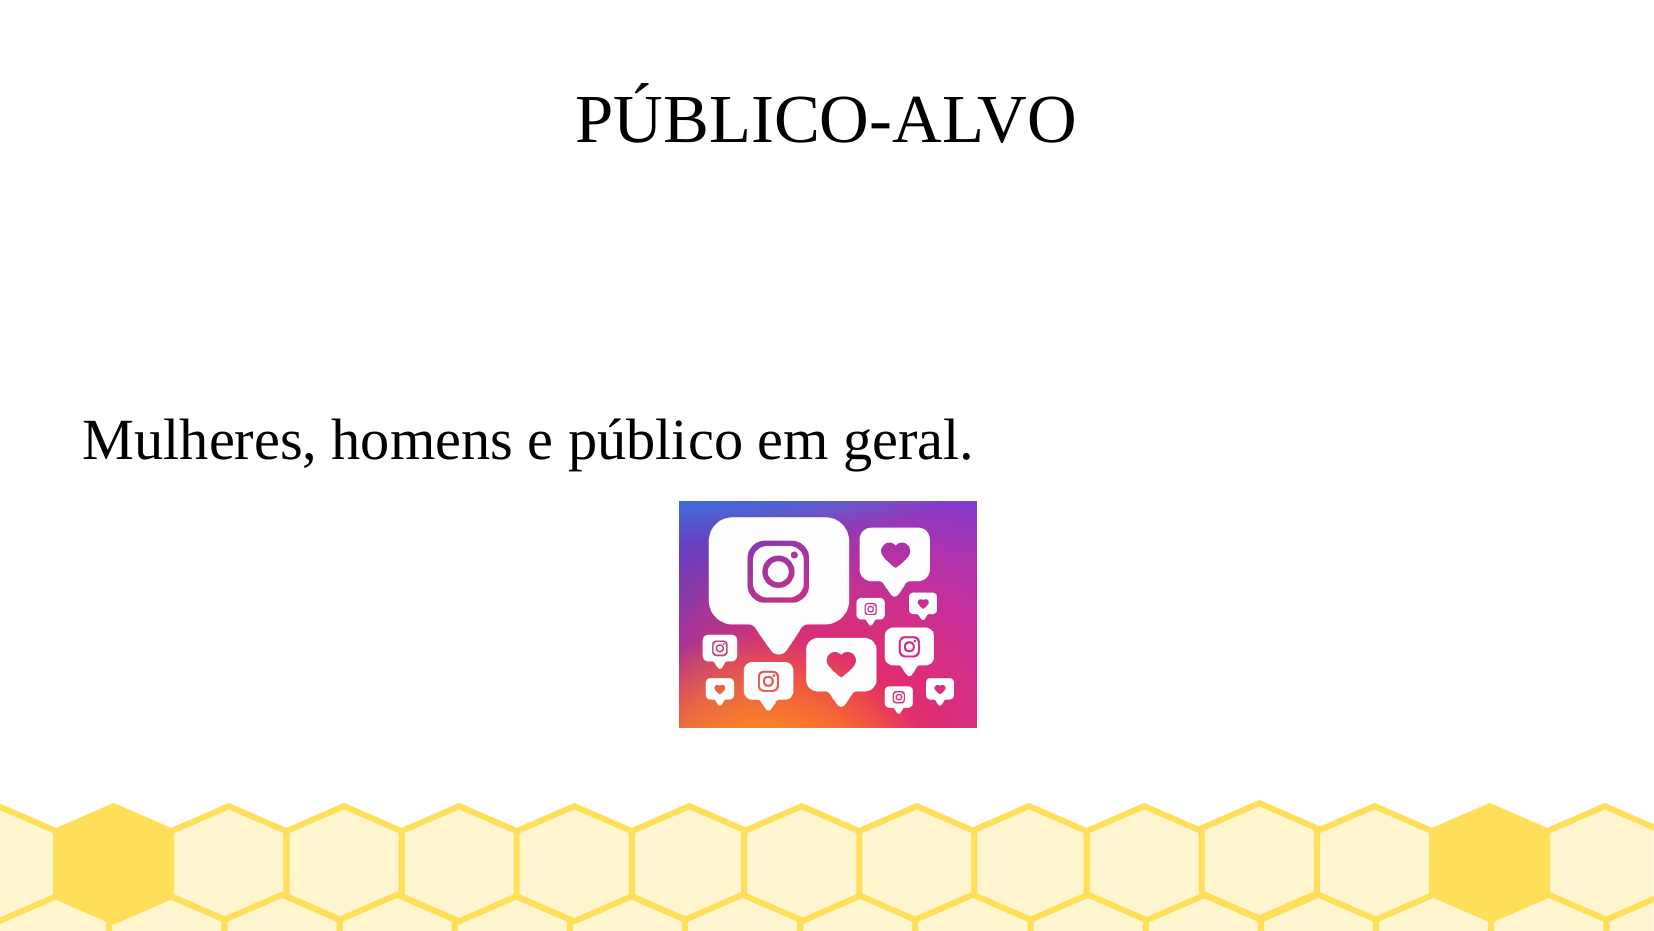

# PÚBLICO-ALVO
Mulheres, homens e público em geral.